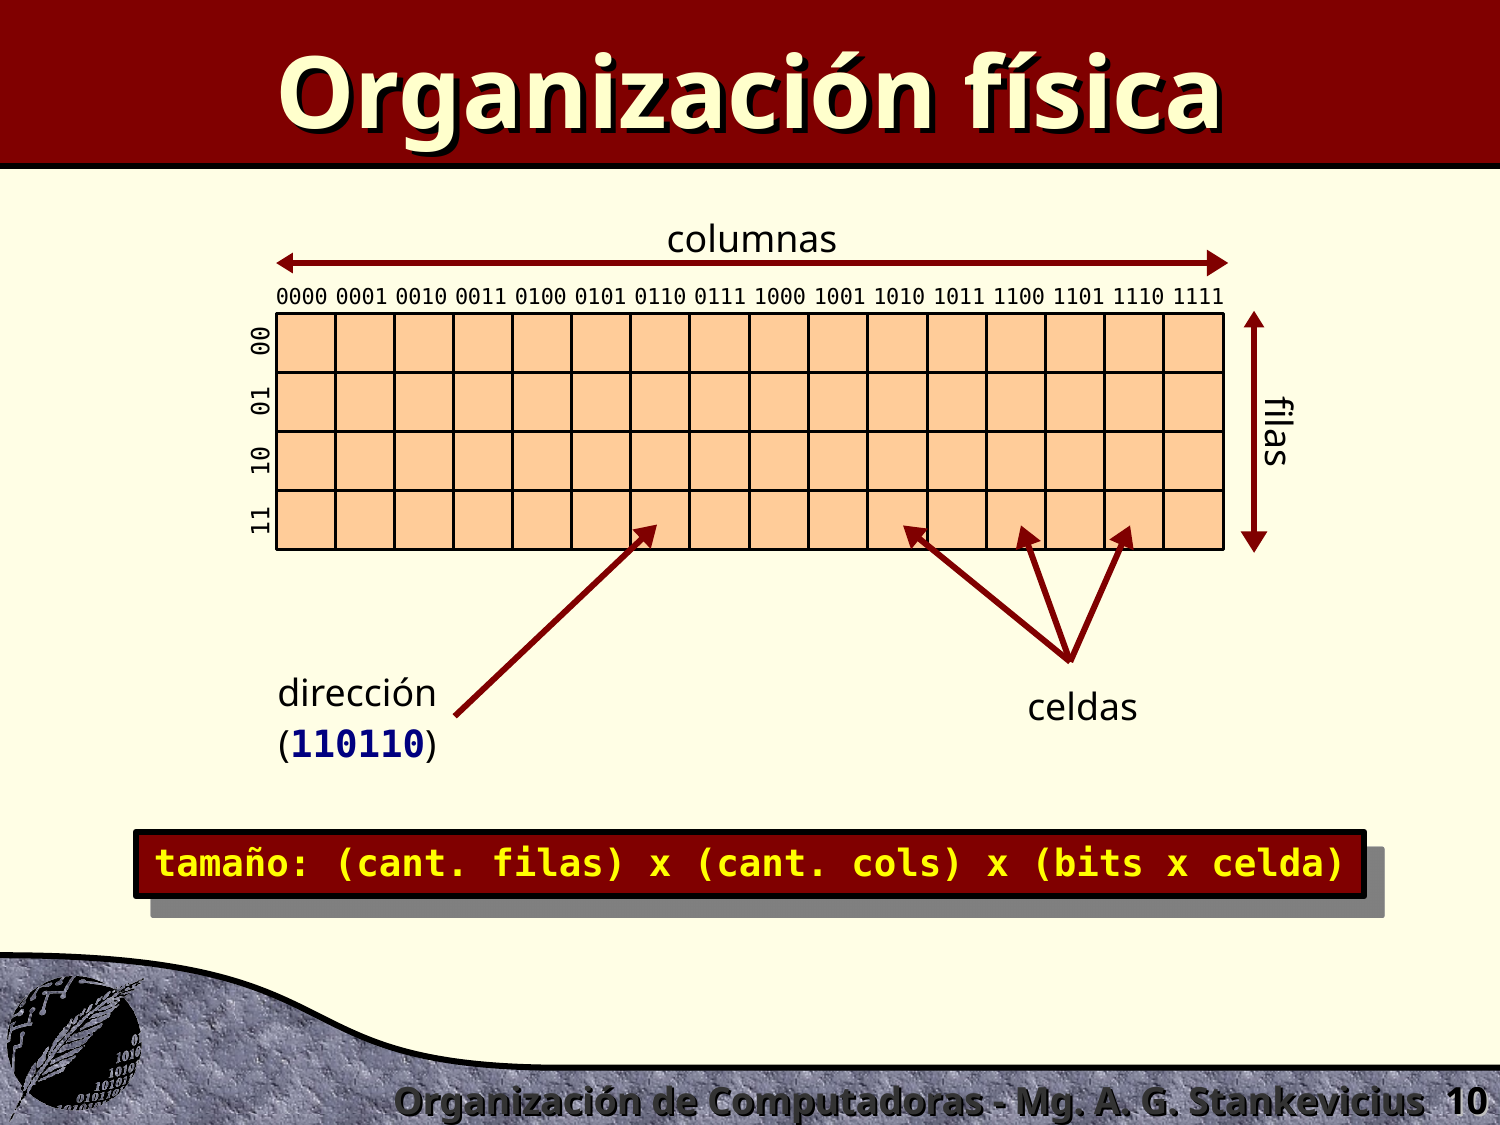

# Organización física
columnas
0000 0001 0010 0011 0100 0101 0110 0111 1000 1001 1010 1011 1100 1101 1110 1111
filas
11 10 01 00
dirección
(110110)
celdas
tamaño: (cant. filas) x (cant. cols) x (bits x celda)
10